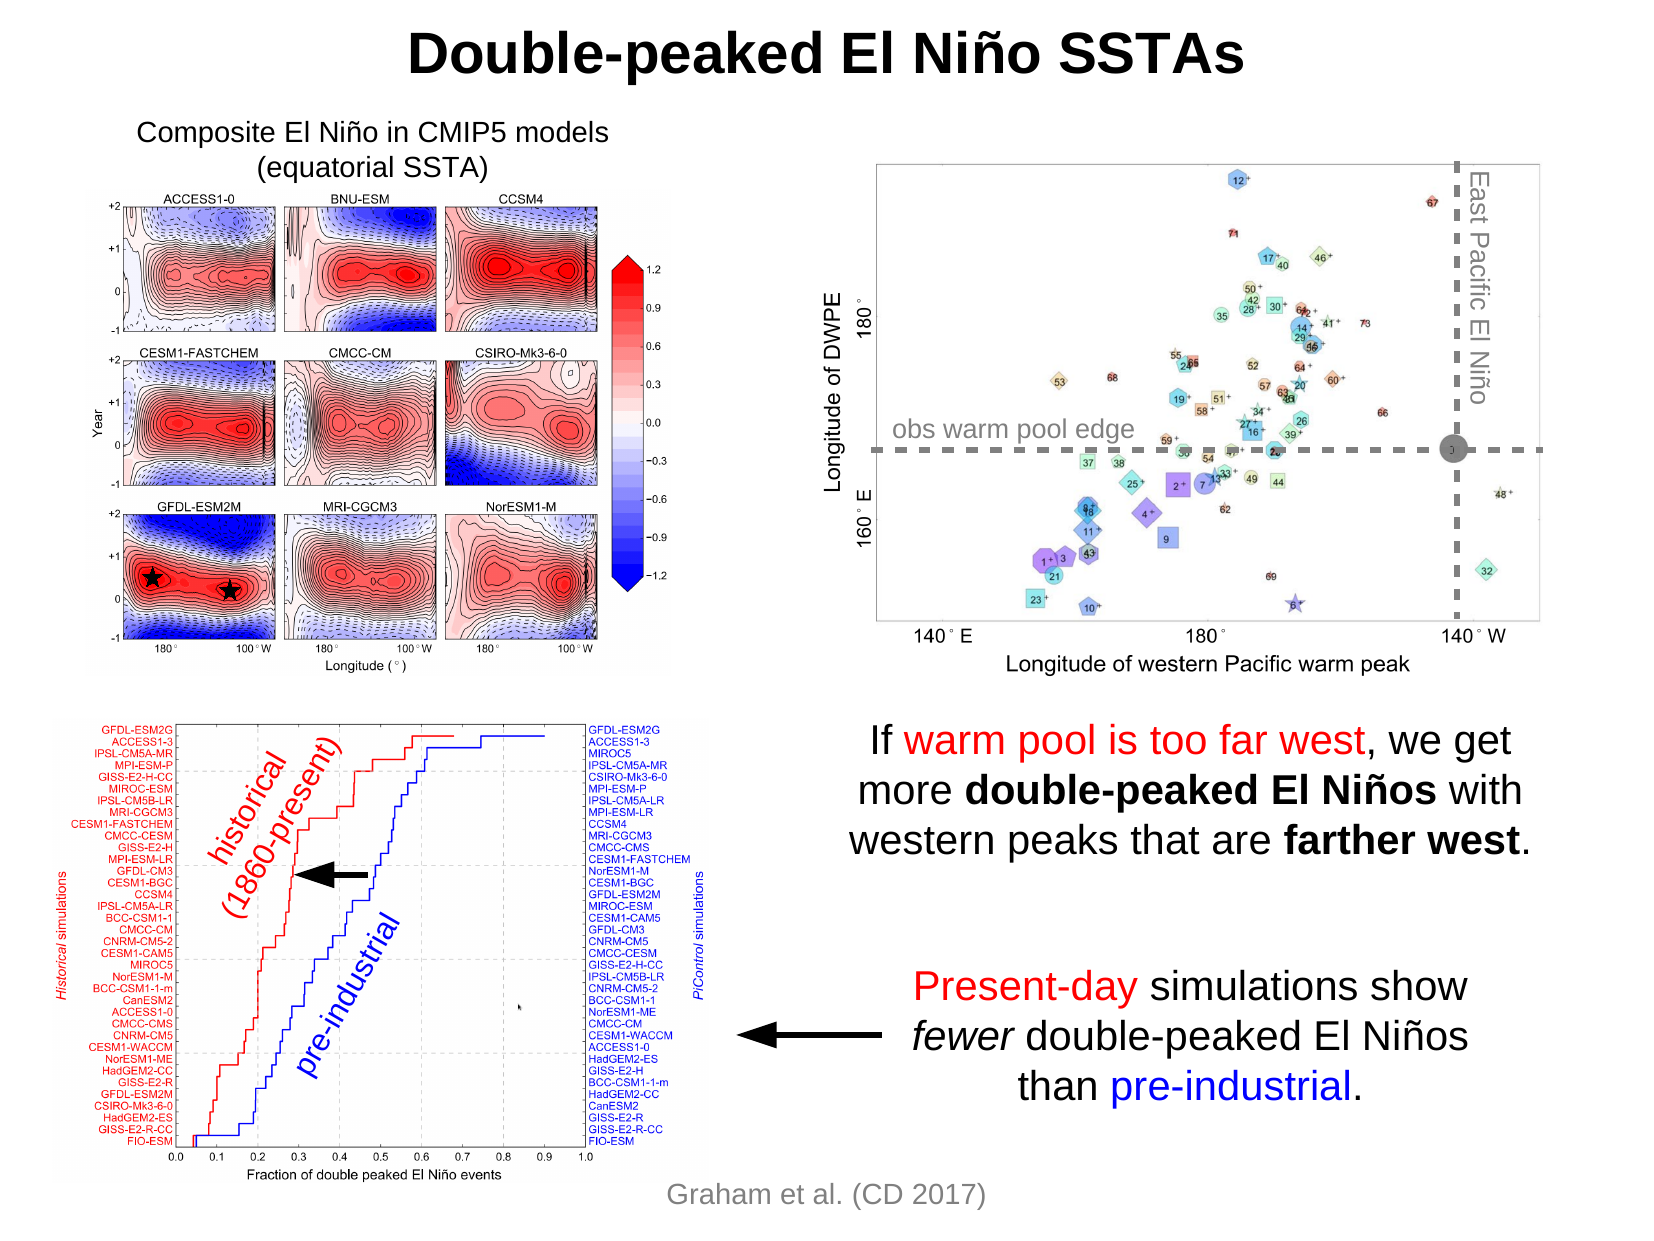

Double-peaked El Niño SSTAs
Composite El Niño in CMIP5 models
(equatorial SSTA)
East Pacific El Niño
obs warm pool edge
If warm pool is too far west, we get
more double-peaked El Niños with
western peaks that are farther west.
historical
(1860-present)
Present-day simulations show
fewer double-peaked El Niños
than pre-industrial.
pre-industrial
Graham et al. (CD 2017)‏